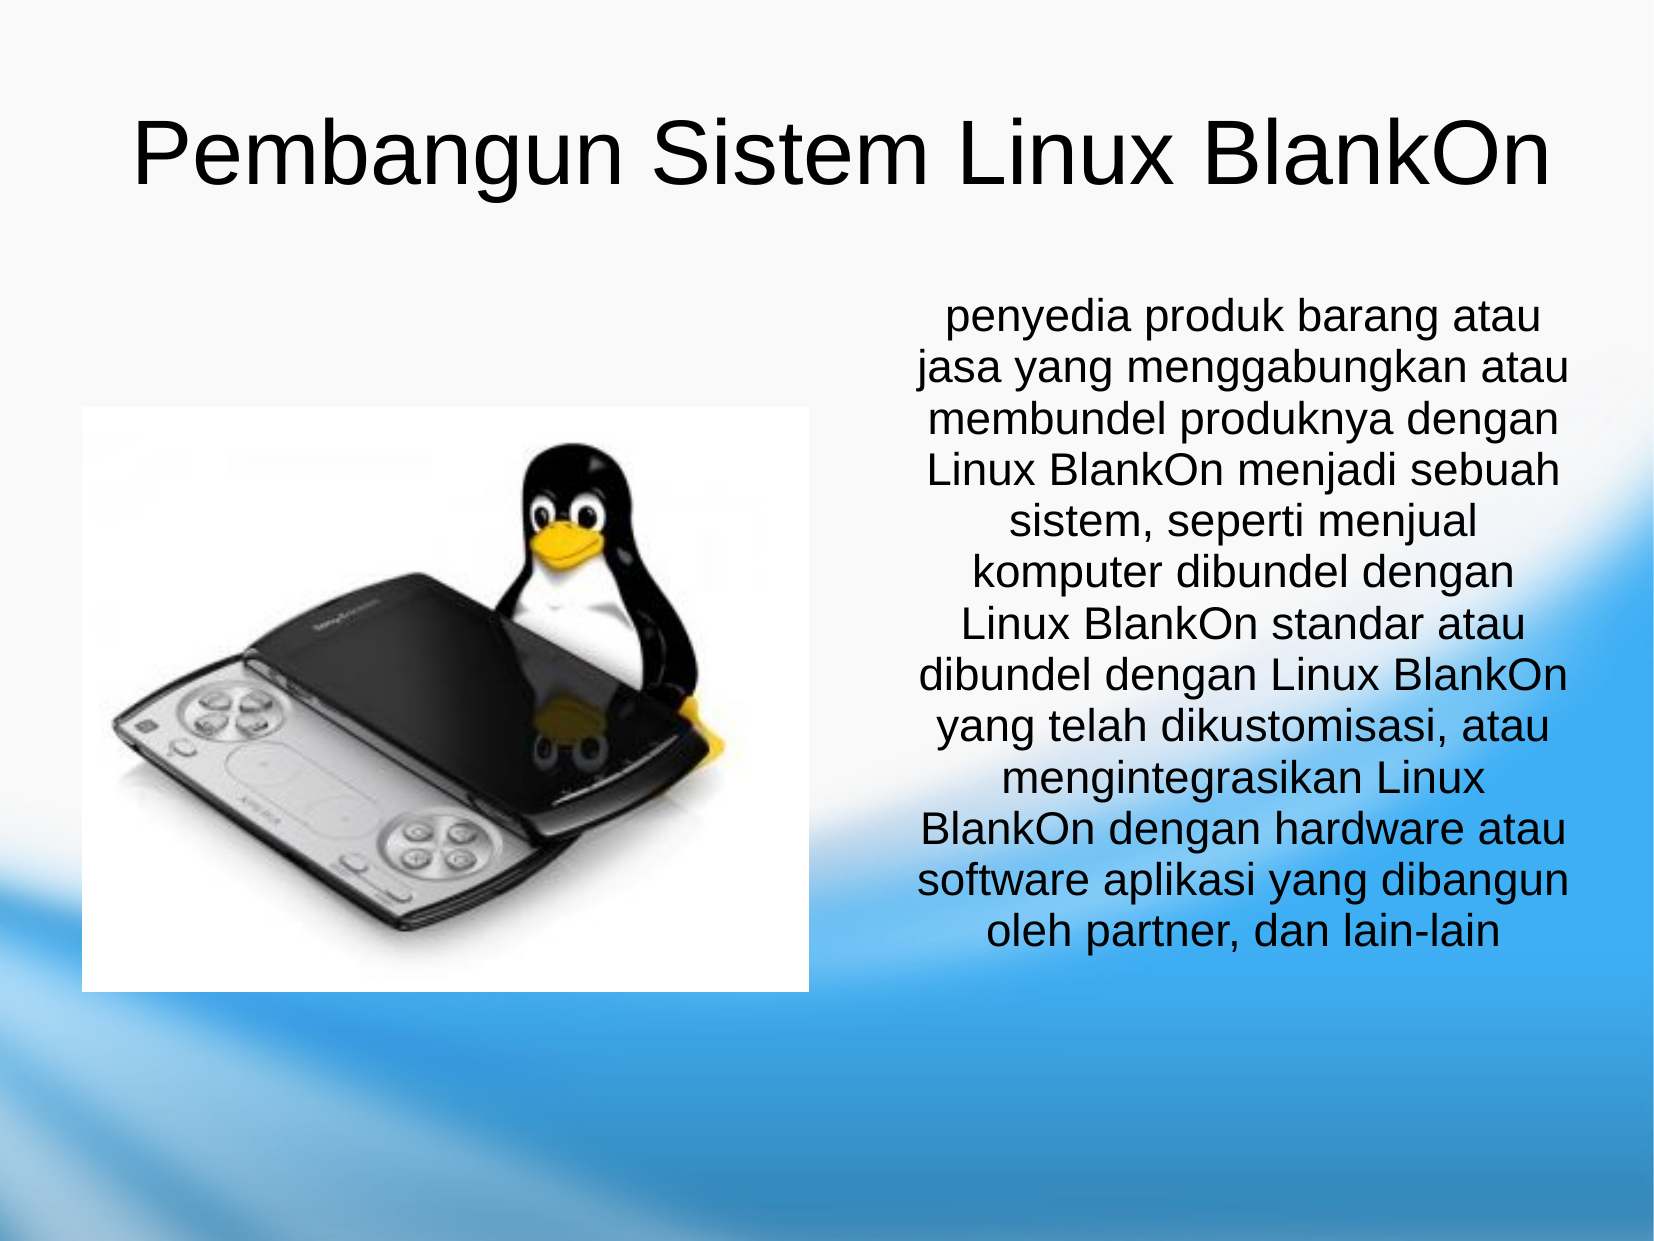

# Pembangun Sistem Linux BlankOn
penyedia produk barang atau jasa yang menggabungkan atau membundel produknya dengan Linux BlankOn menjadi sebuah sistem, seperti menjual komputer dibundel dengan Linux BlankOn standar atau dibundel dengan Linux BlankOn yang telah dikustomisasi, atau mengintegrasikan Linux BlankOn dengan hardware atau software aplikasi yang dibangun oleh partner, dan lain-lain